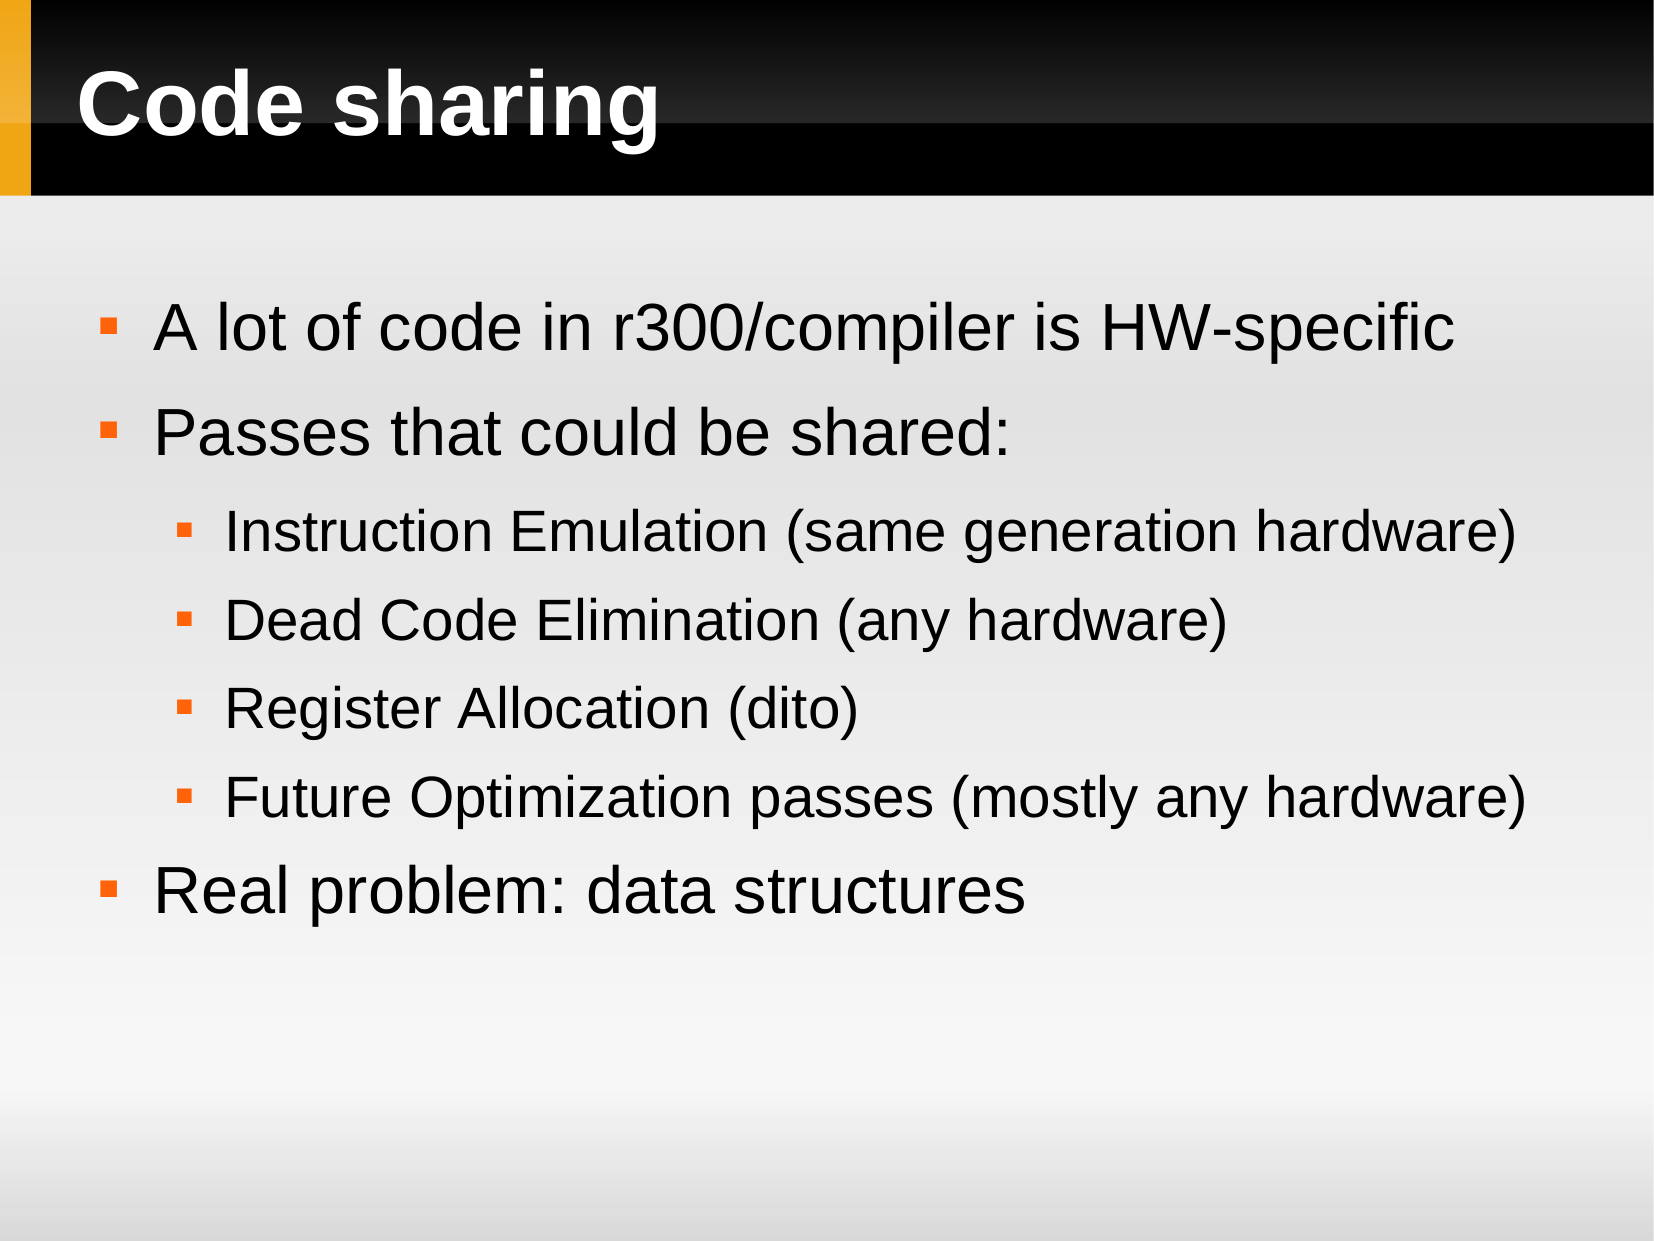

# Code sharing
A lot of code in r300/compiler is HW-specific
Passes that could be shared:
Instruction Emulation (same generation hardware)
Dead Code Elimination (any hardware)
Register Allocation (dito)
Future Optimization passes (mostly any hardware)
Real problem: data structures